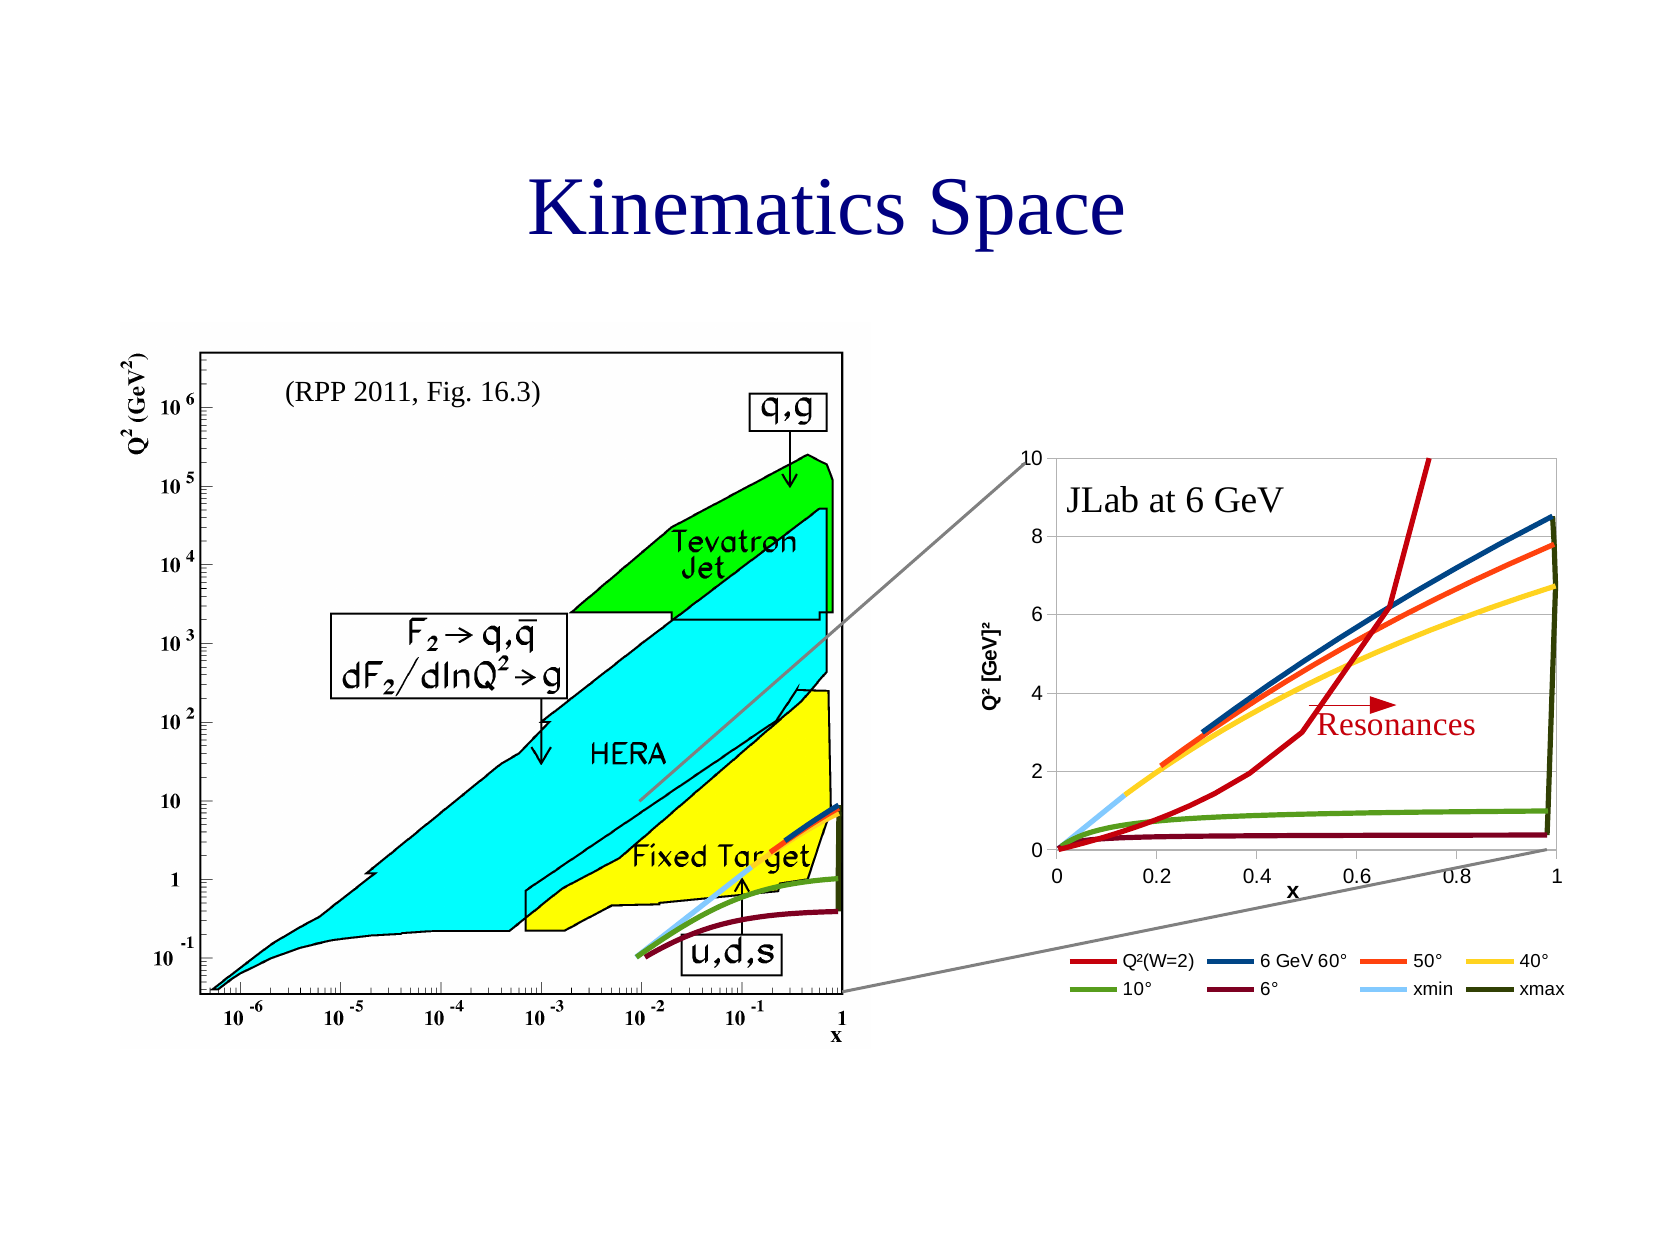

# Kinematics Space
### Chart
| Category | 60° | 50° | 40° | 10° | 6° | xmin | xmax |
|---|---|---|---|---|---|---|---|(RPP 2011, Fig. 16.3)
### Chart
| Category | Q²(W=2) | 6 GeV 60° | 50° | 40° | 10° | 6° | xmin | xmax |
|---|---|---|---|---|---|---|---|---|
JLab at 6 GeV
Resonances